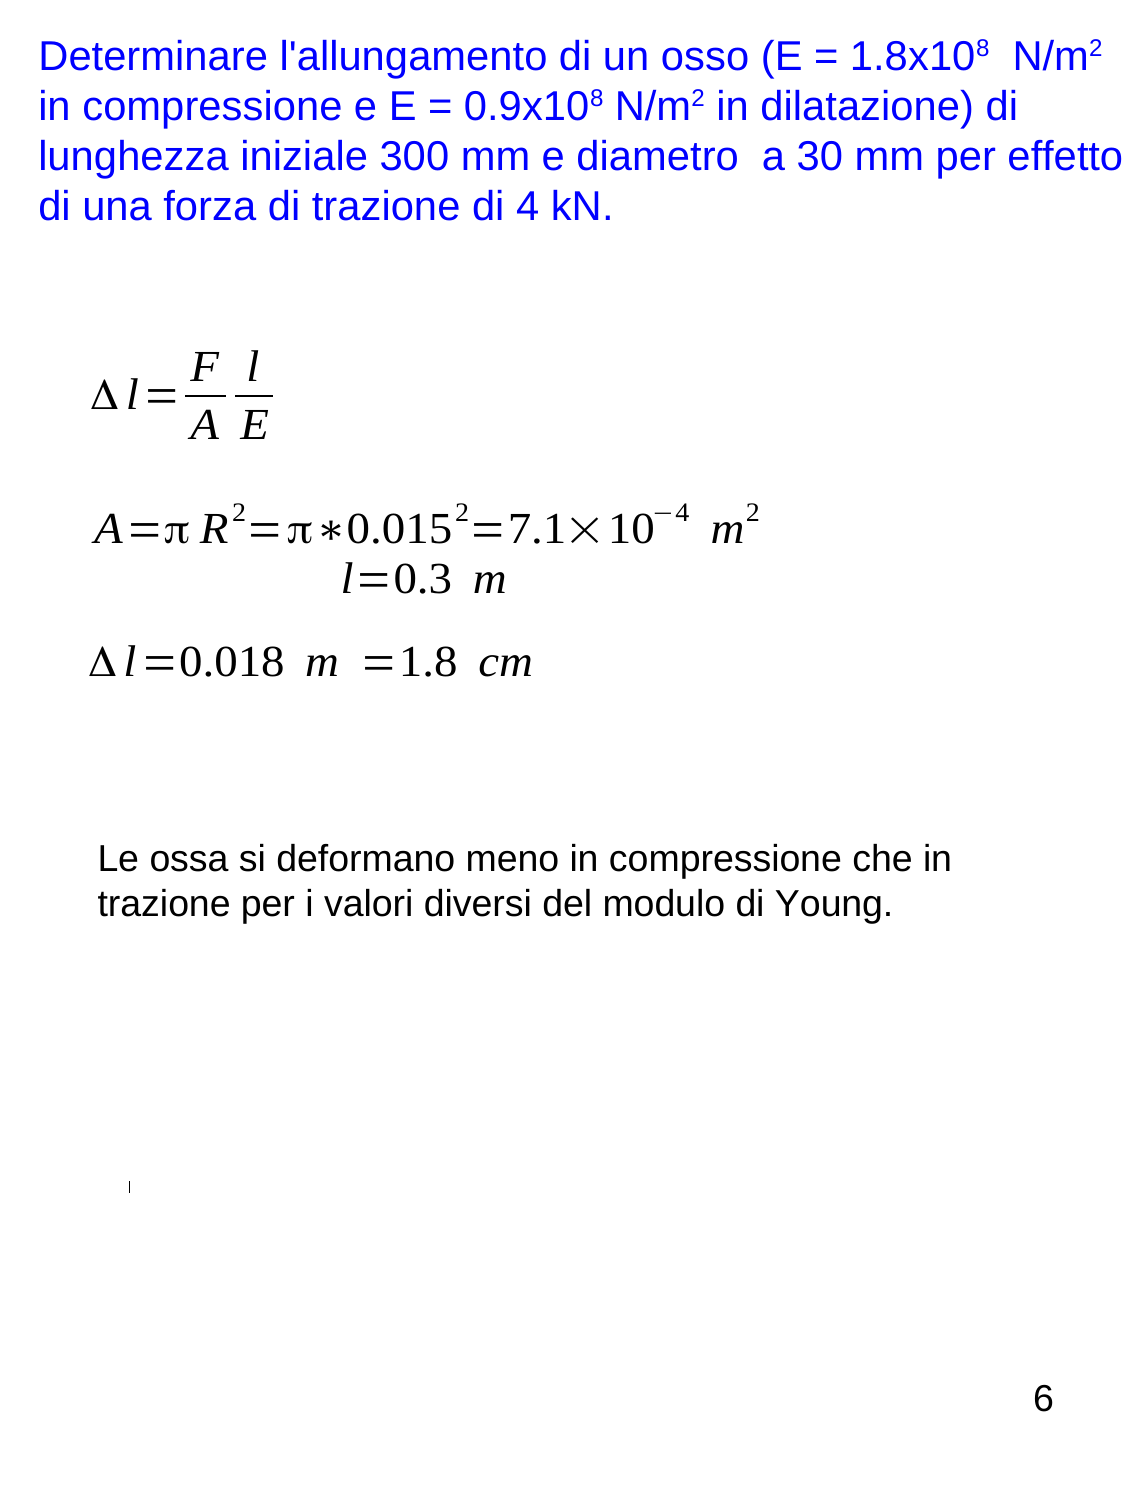

Determinare l'allungamento di un osso (E = 1.8x108 N/m2 in compressione e E = 0.9x108 N/m2 in dilatazione) di lunghezza iniziale 300 mm e diametro a 30 mm per effetto di una forza di trazione di 4 kN.
Le ossa si deformano meno in compressione che in trazione per i valori diversi del modulo di Young.
P3 Forze Conservative
6